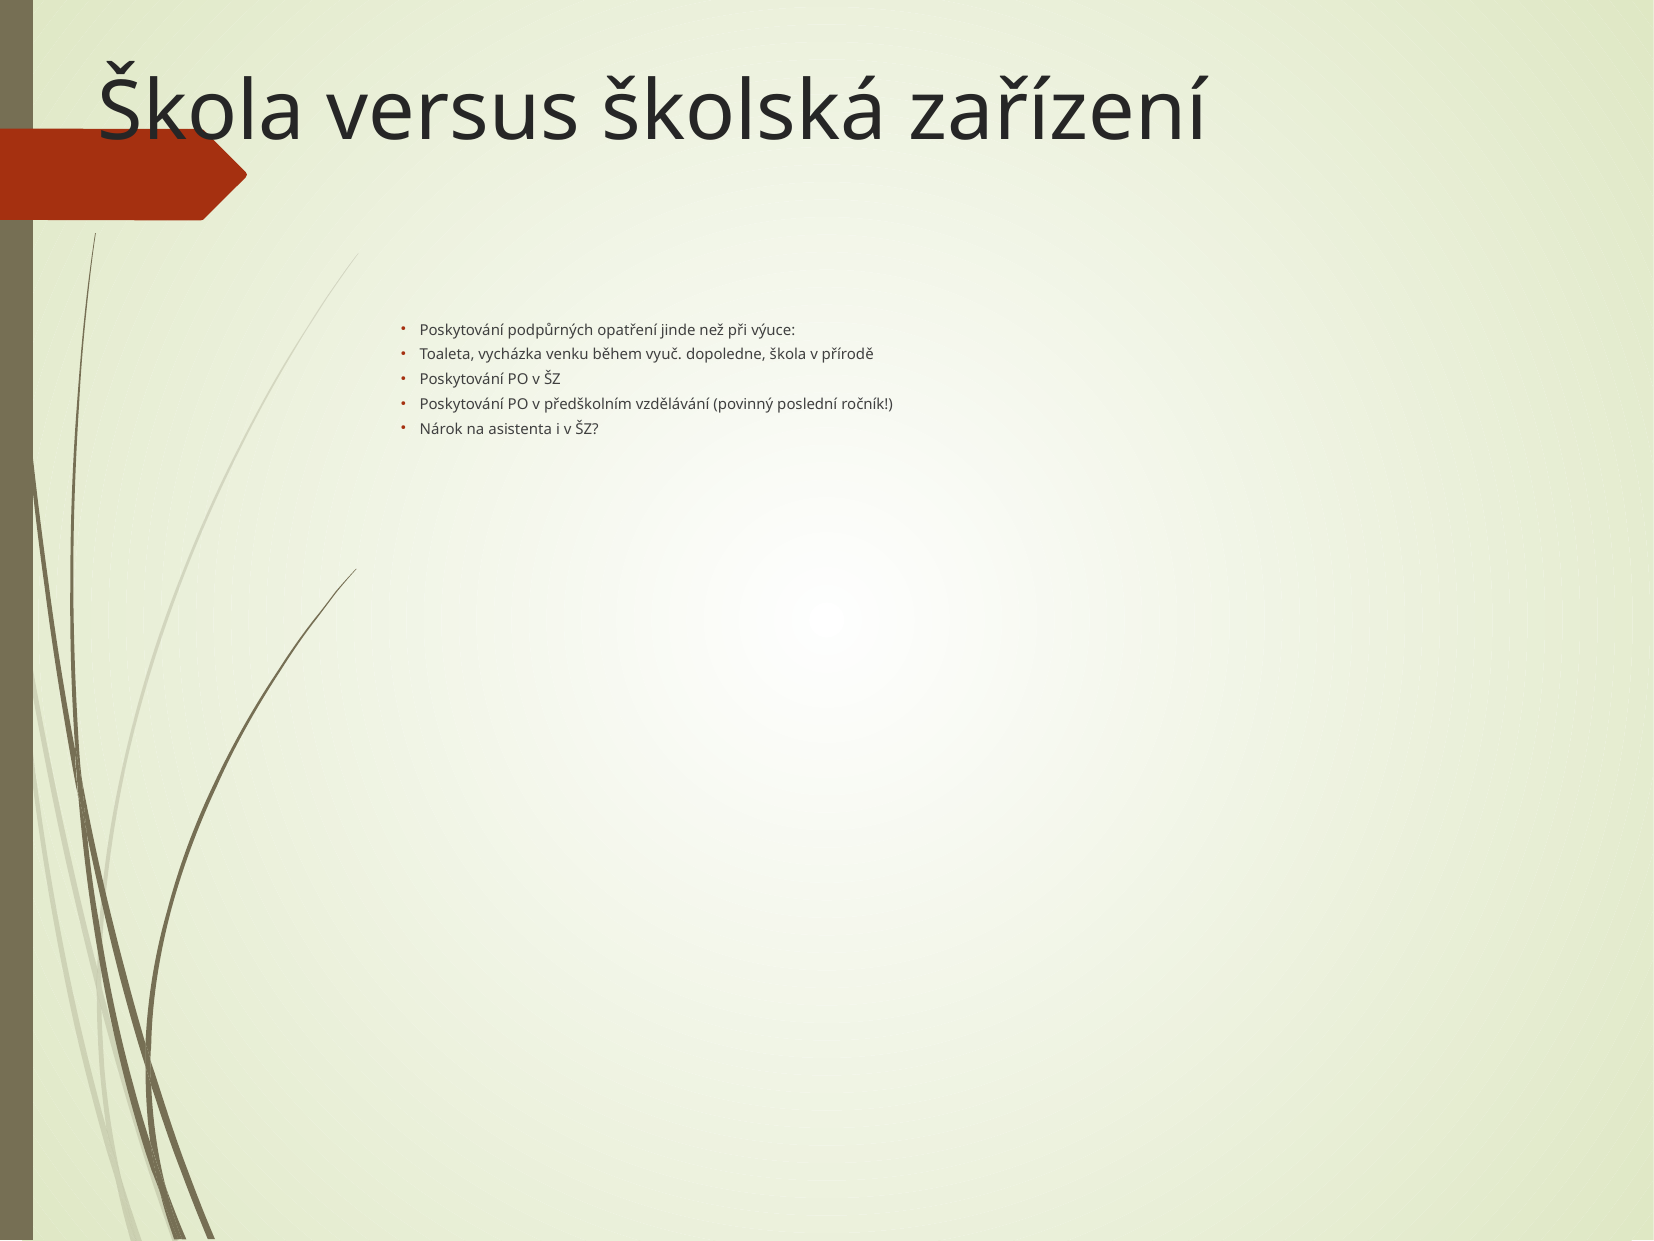

# Škola versus školská zařízení
Poskytování podpůrných opatření jinde než při výuce:
Toaleta, vycházka venku během vyuč. dopoledne, škola v přírodě
Poskytování PO v ŠZ
Poskytování PO v předškolním vzdělávání (povinný poslední ročník!)
Nárok na asistenta i v ŠZ?